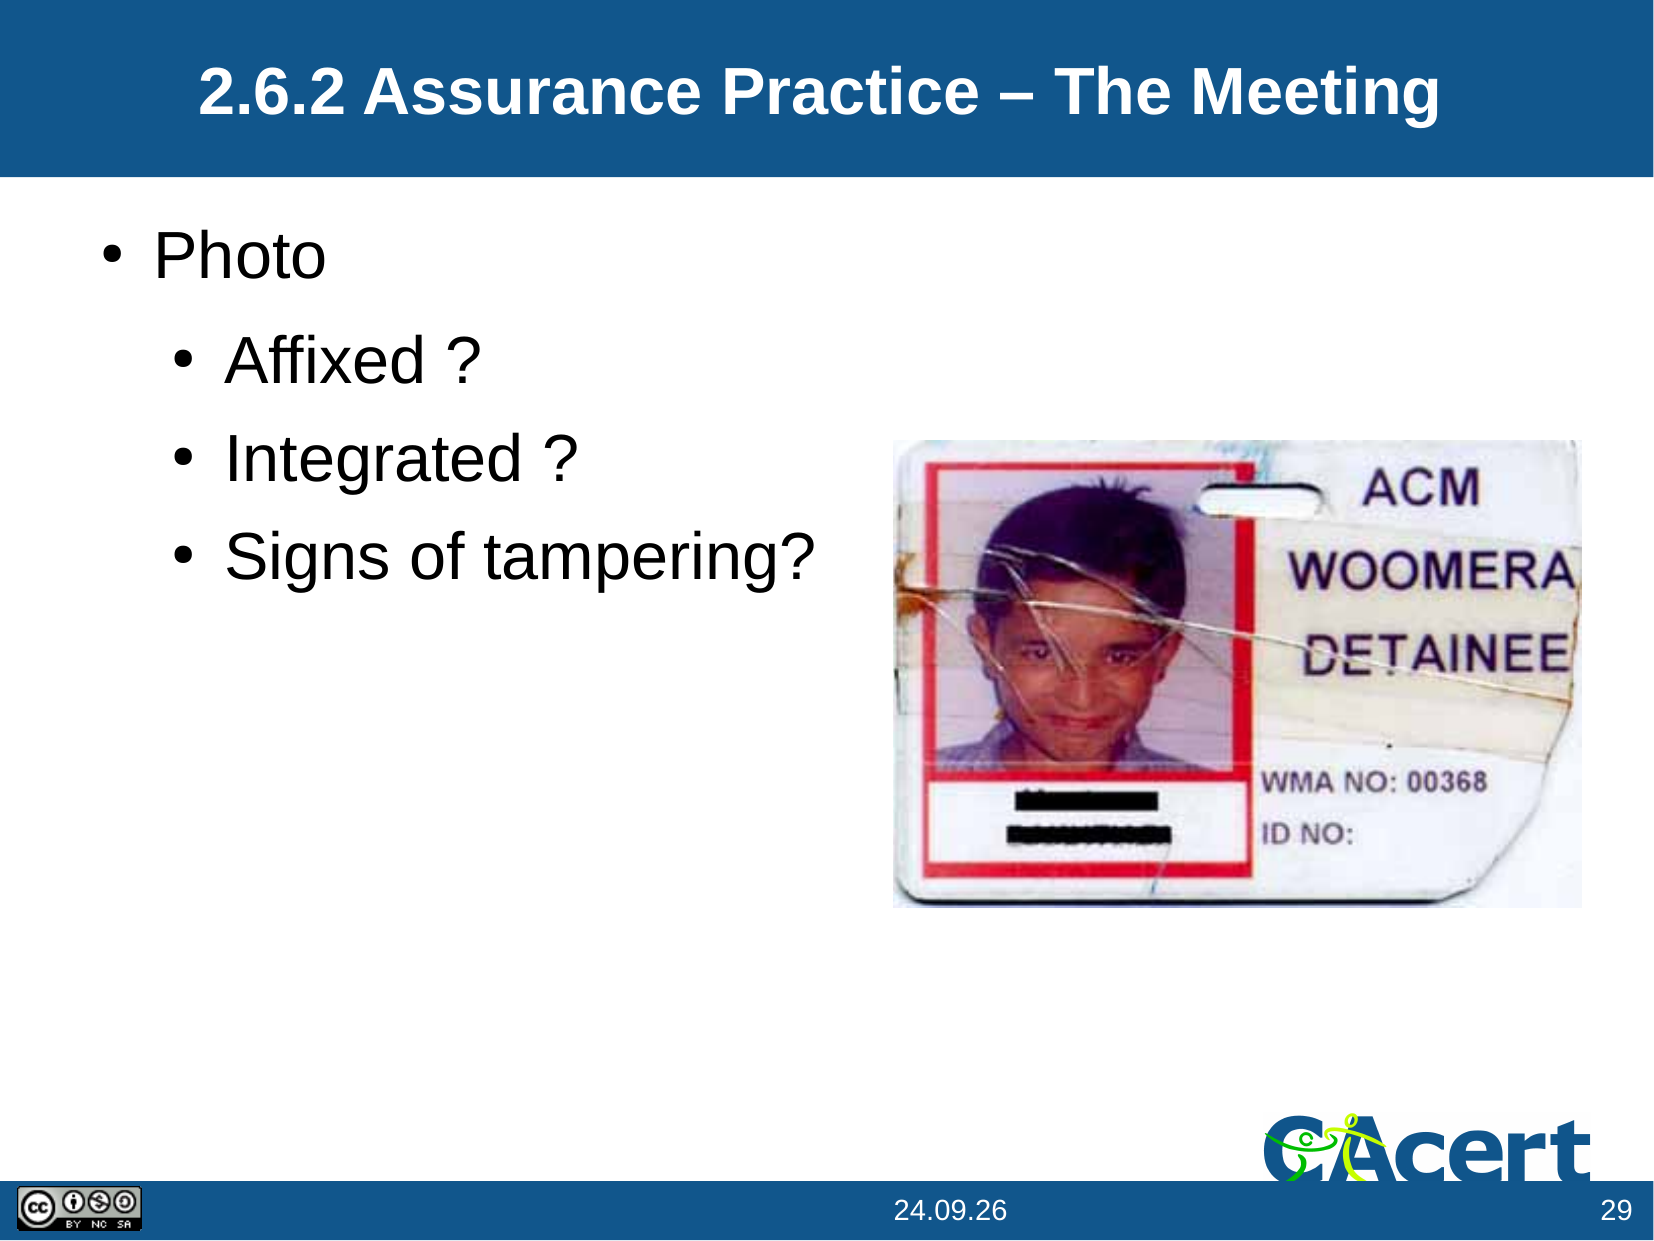

# 2.6.2 Assurance Practice – The Meeting
Photo
Affixed ?
Integrated ?
Signs of tampering?